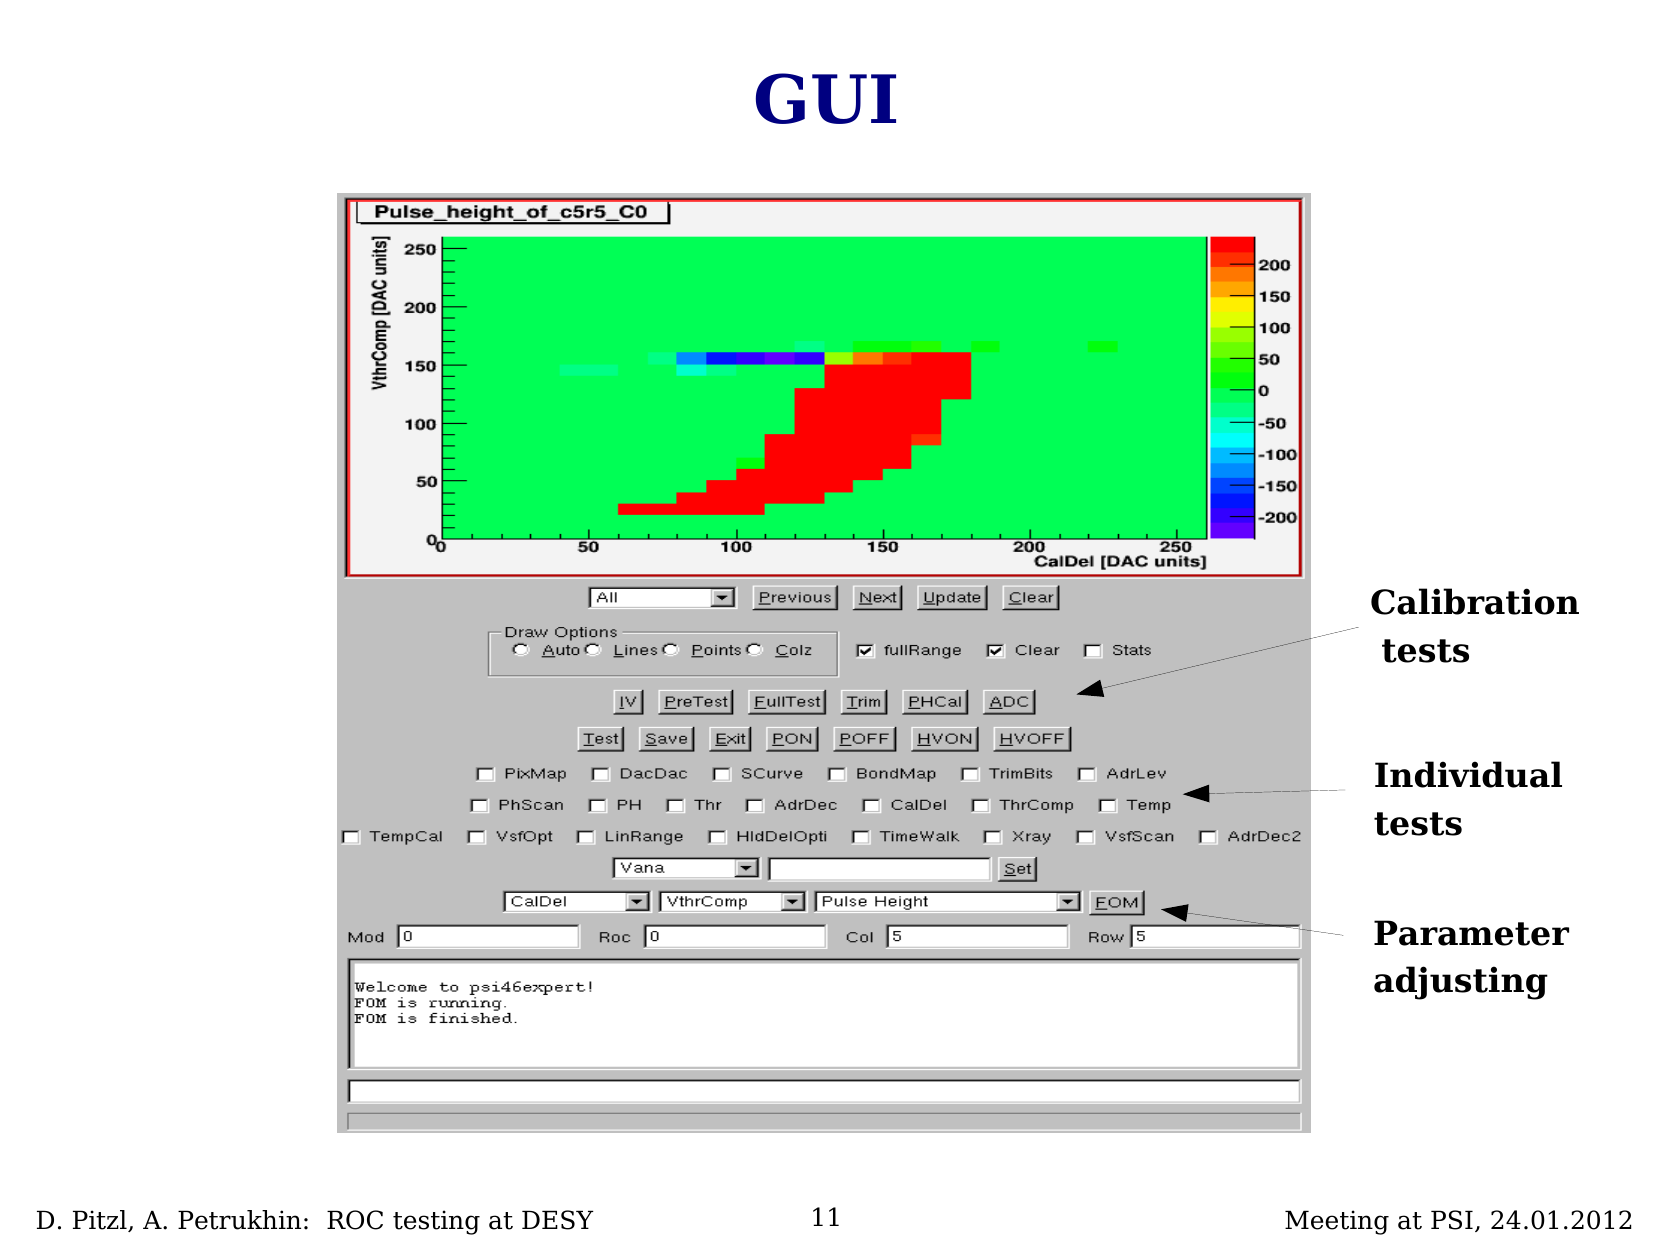

# GUI
Calibration
 tests
Individual
tests
Parameter
adjusting
D. Pitzl, A. Petrukhin: ROC testing at DESY
	Meeting at PSI, 24.01.2012